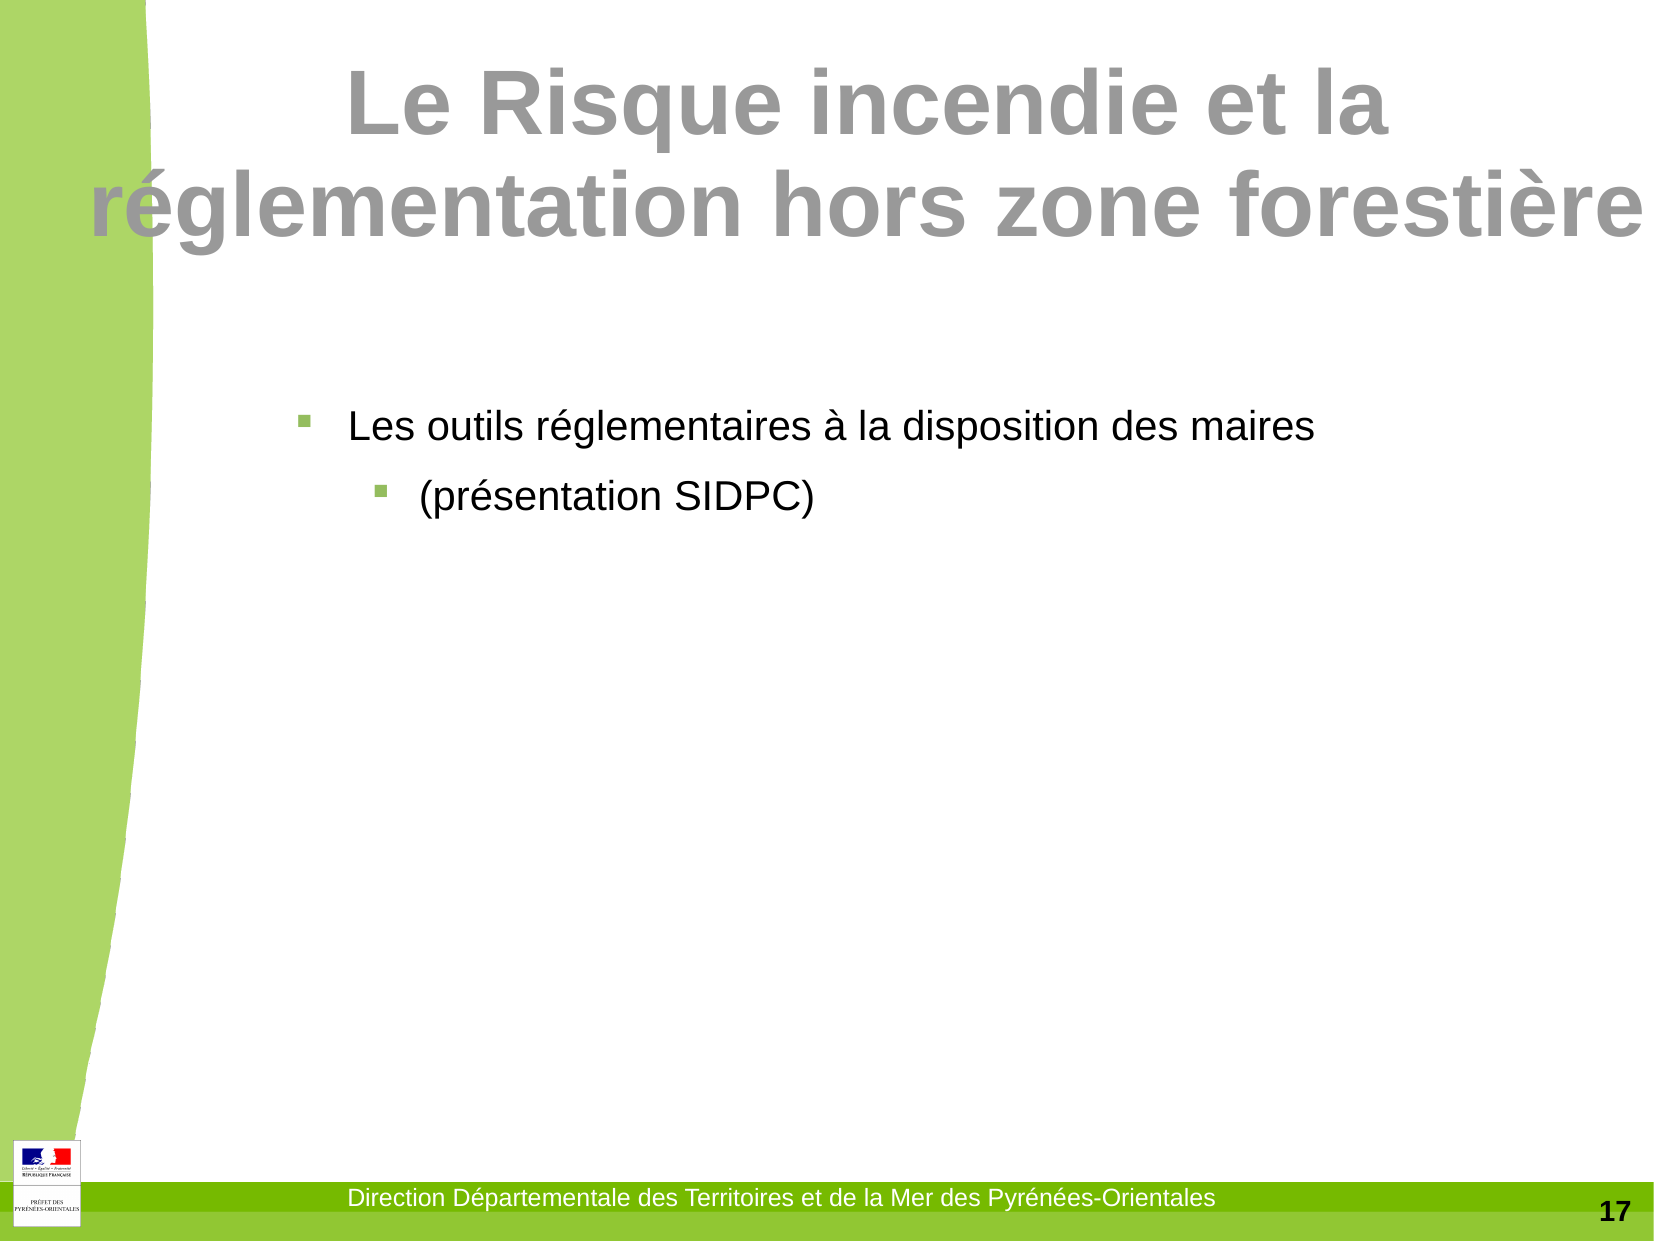

# Le Risque incendie et la réglementation hors zone forestière
Les outils réglementaires à la disposition des maires
(présentation SIDPC)
Direction Départementale des Territoires et de la Mer des Pyrénées-Orientales
17